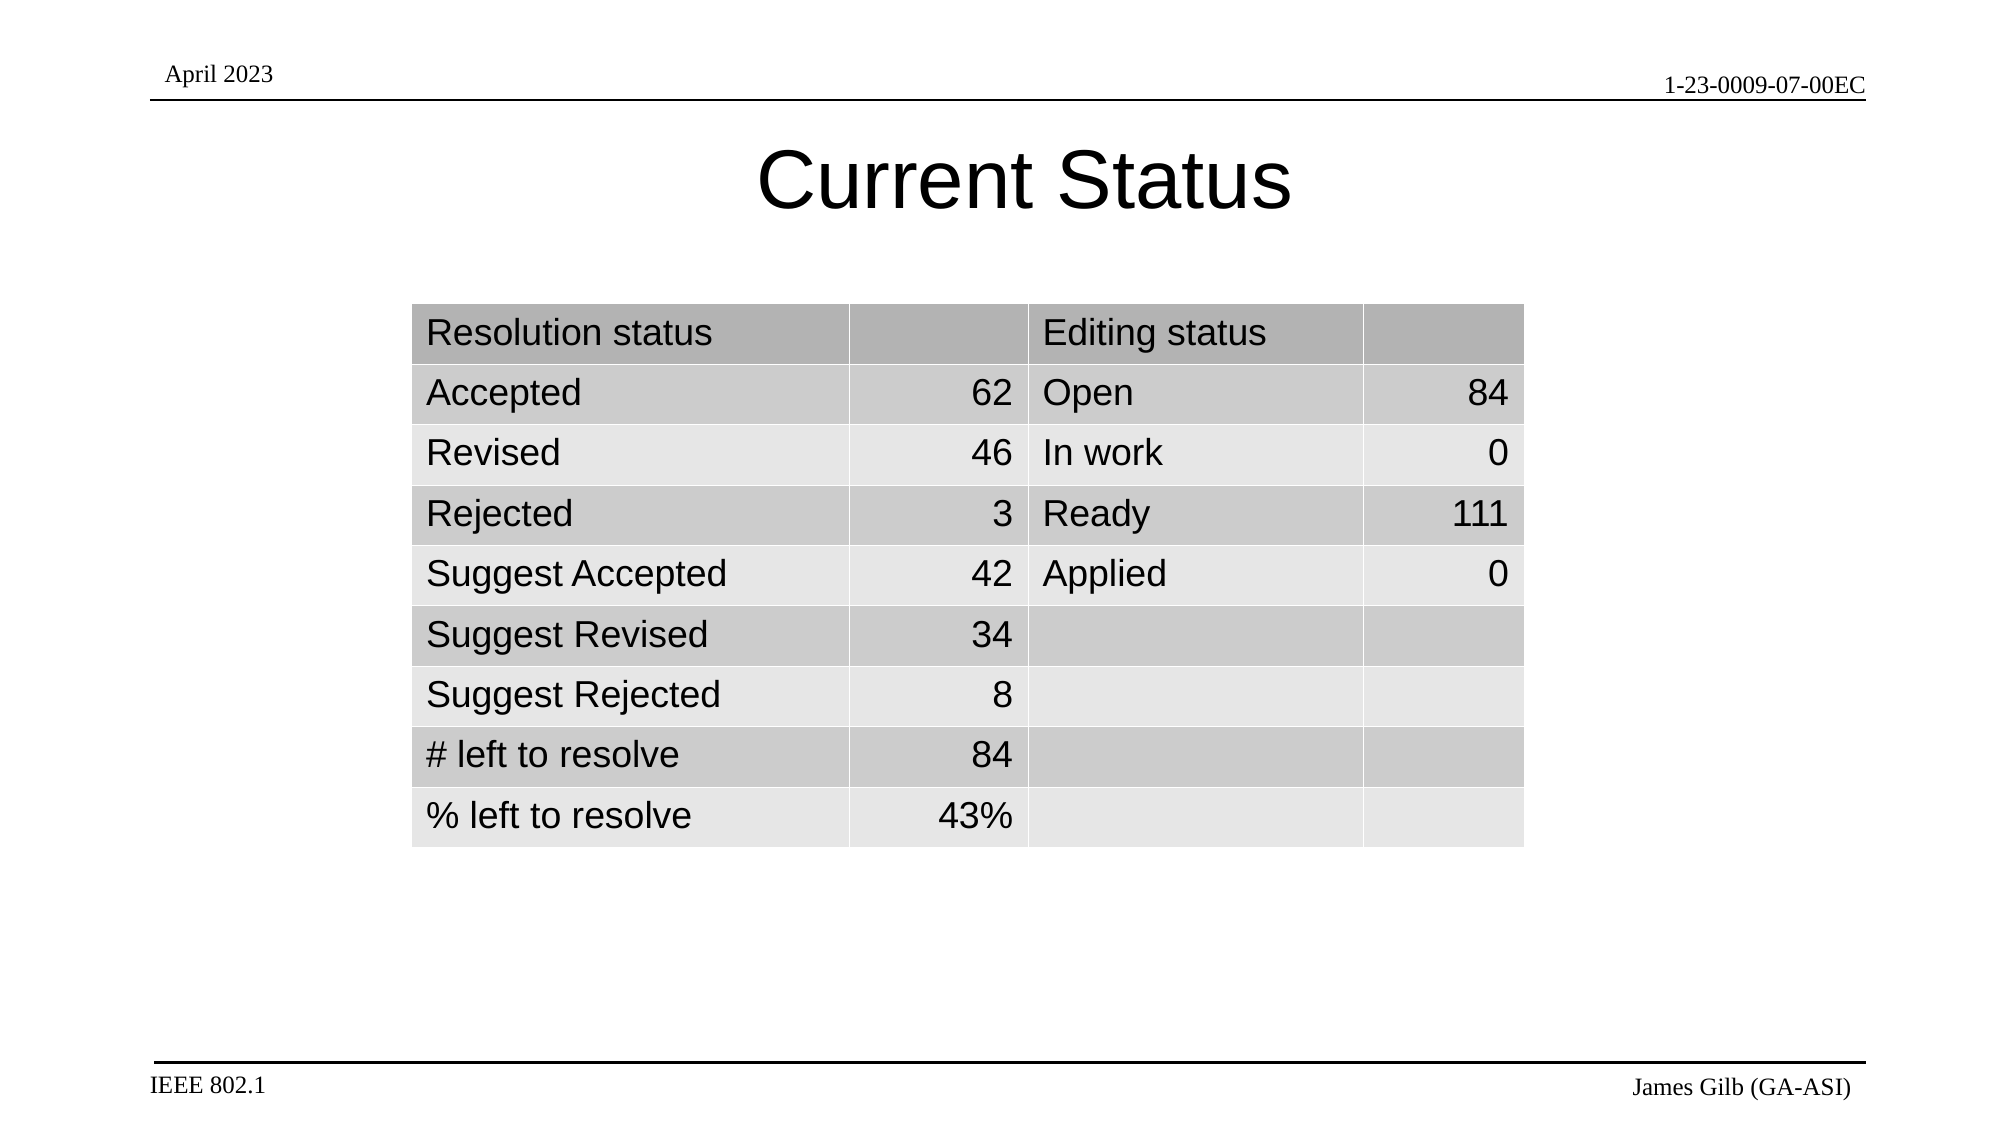

# Current Status
| Resolution status | | Editing status | |
| --- | --- | --- | --- |
| Accepted | 62 | Open | 84 |
| Revised | 46 | In work | 0 |
| Rejected | 3 | Ready | 111 |
| Suggest Accepted | 42 | Applied | 0 |
| Suggest Revised | 34 | | |
| Suggest Rejected | 8 | | |
| # left to resolve | 84 | | |
| % left to resolve | 43% | | |